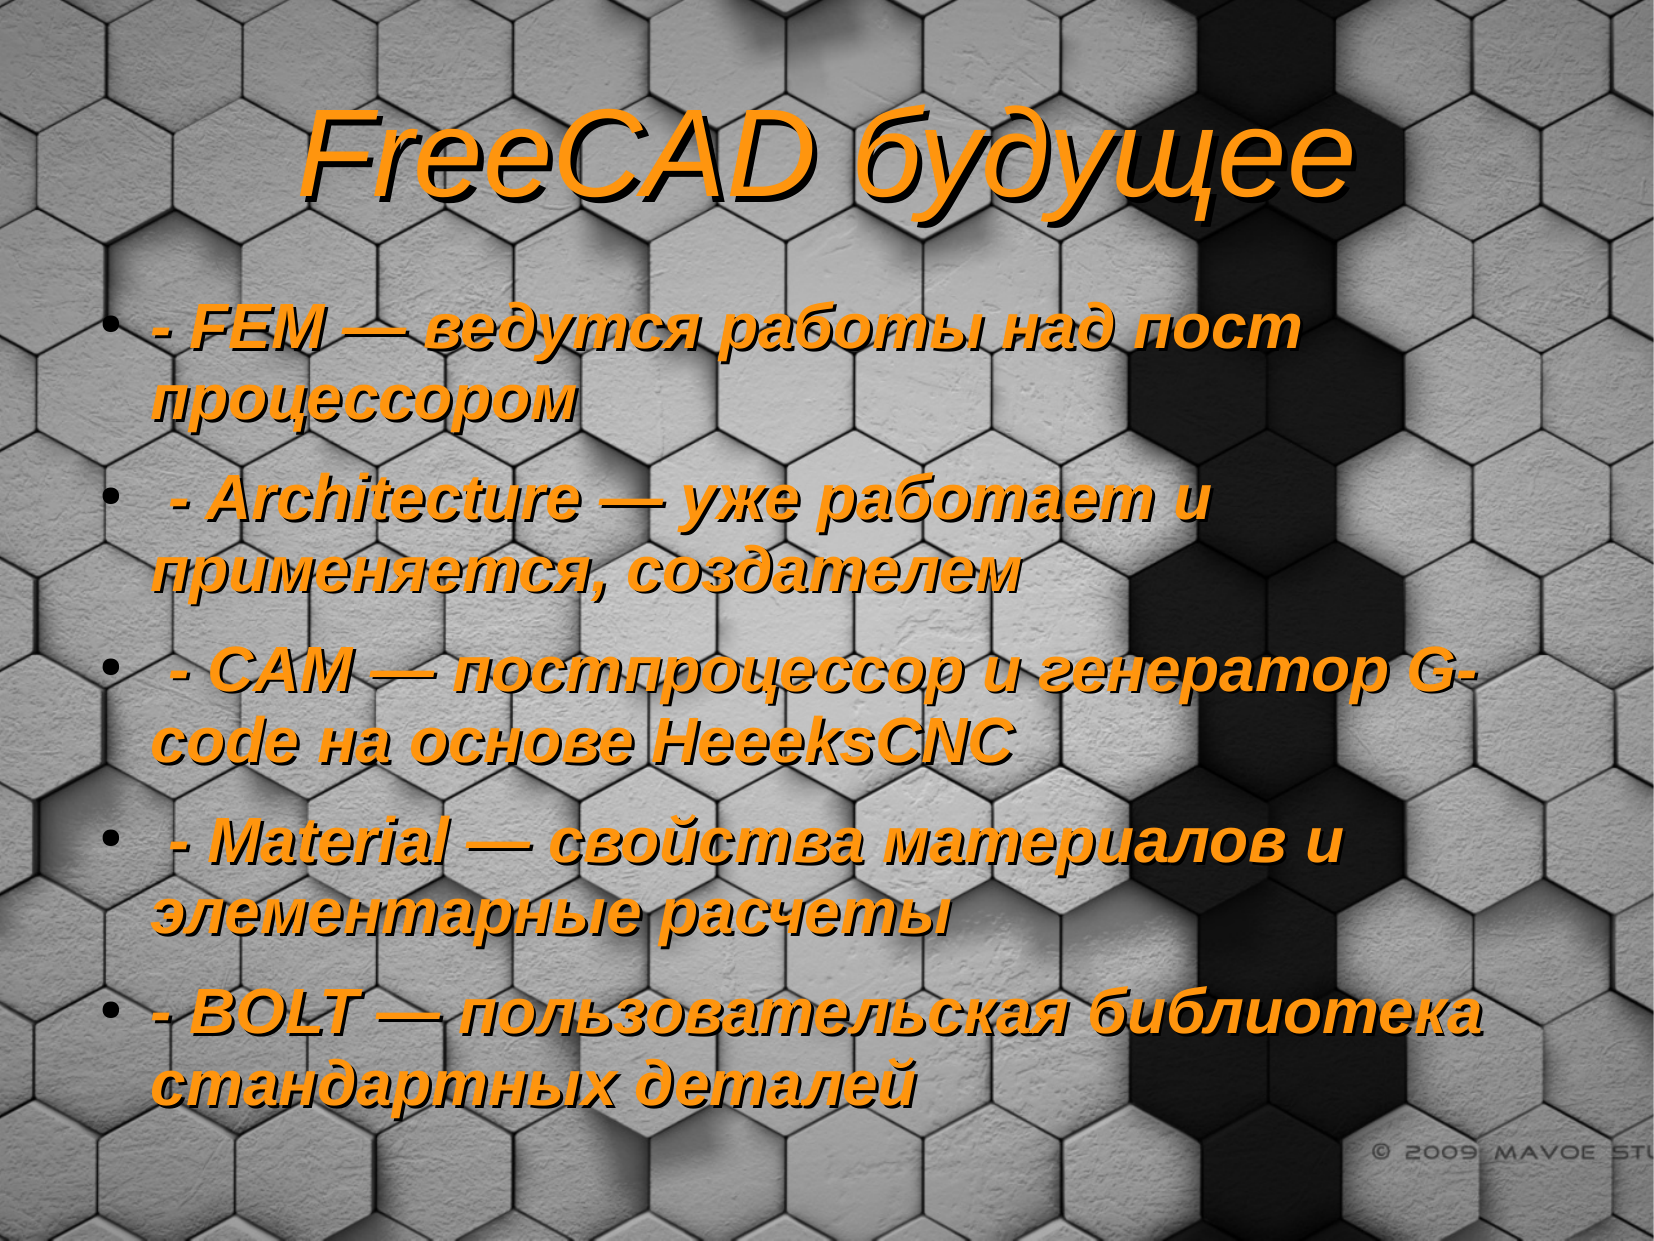

# FreeCAD будущее
- FEM — ведутся работы над пост процессором
 - Architecture — уже работает и применяется, создателем
 - CAM — постпроцессор и генератор G-code на основе HeeeksCNC
 - Material — свойства материалов и элементарные расчеты
- BOLT — пользовательская библиотека стандартных деталей